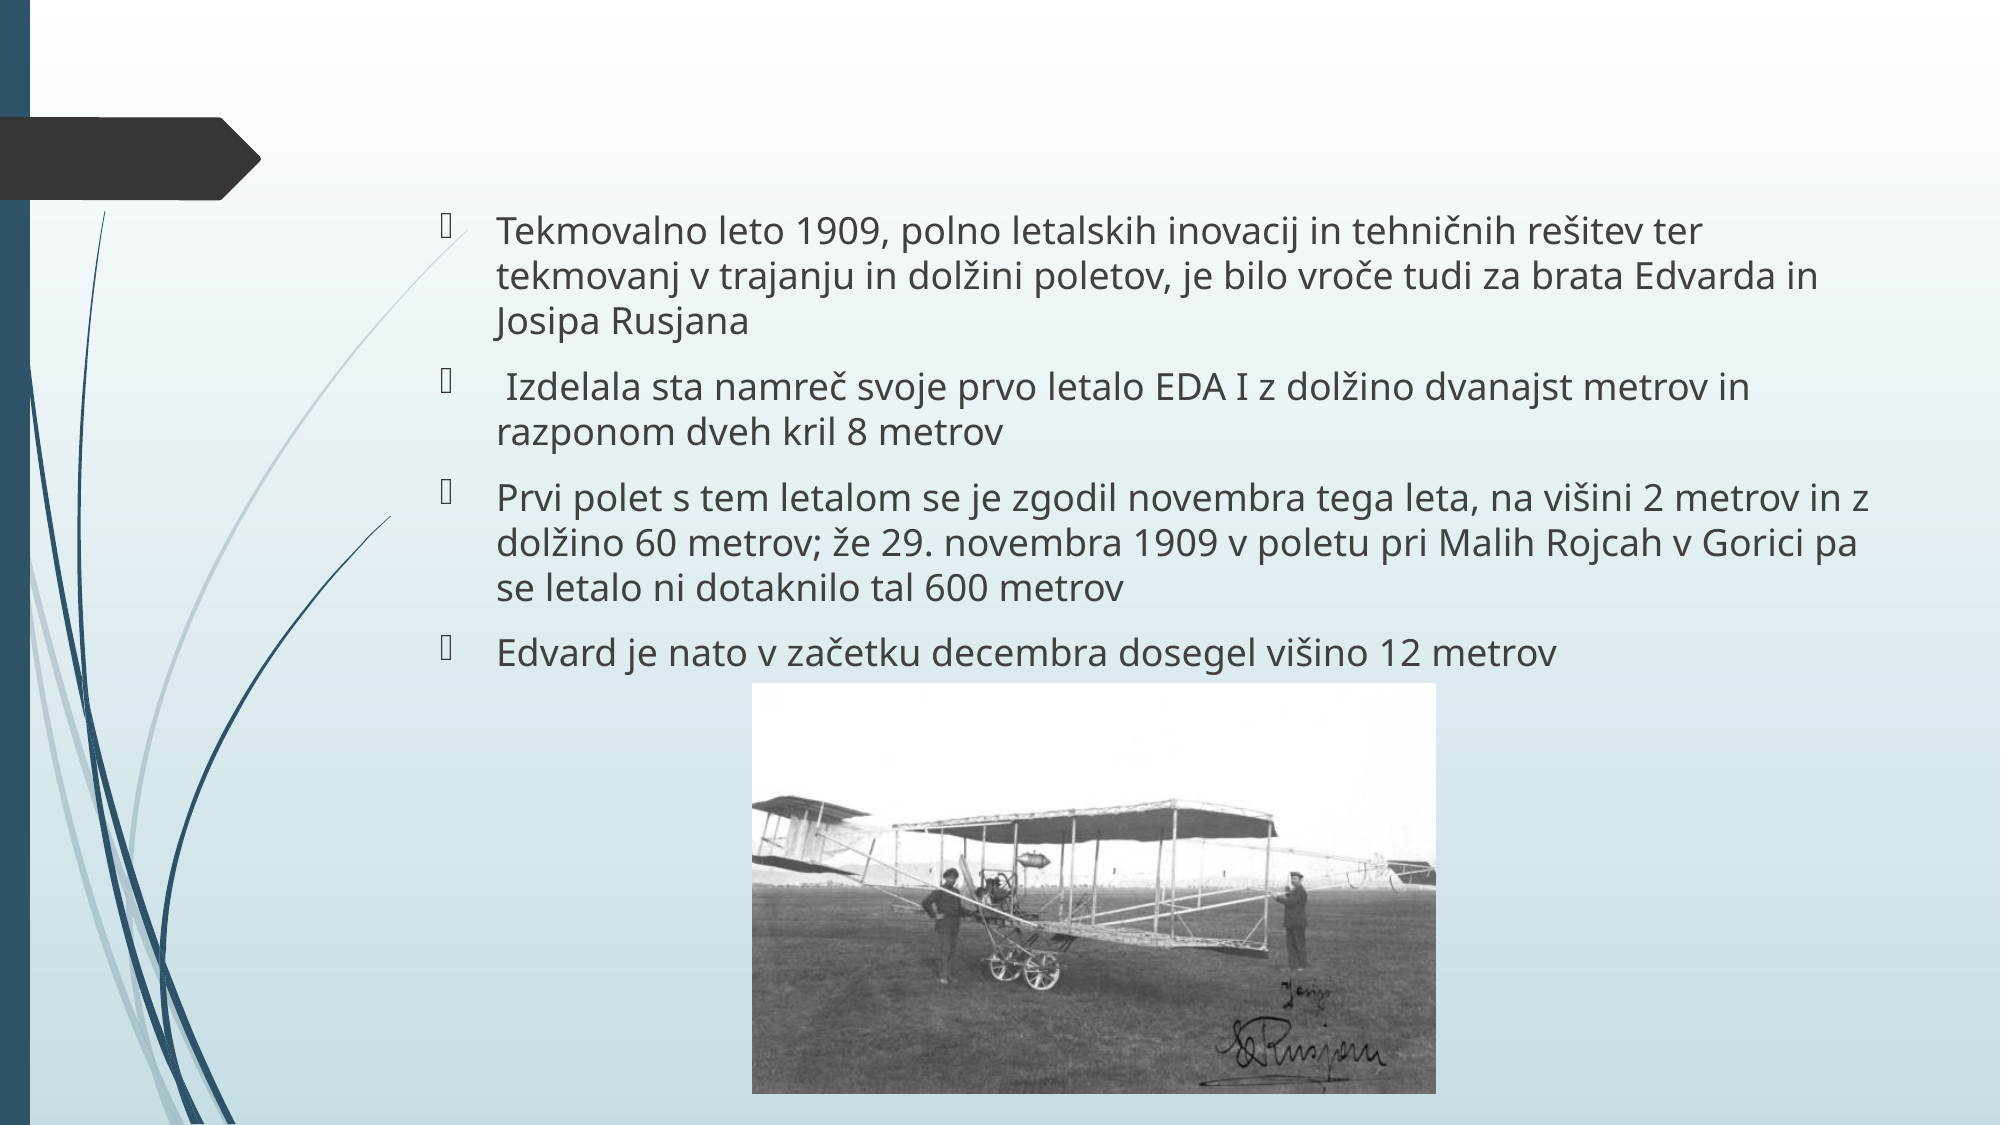

#
Tekmovalno leto 1909, polno letalskih inovacij in tehničnih rešitev ter tekmovanj v trajanju in dolžini poletov, je bilo vroče tudi za brata Edvarda in Josipa Rusjana
 Izdelala sta namreč svoje prvo letalo EDA I z dolžino dvanajst metrov in razponom dveh kril 8 metrov
Prvi polet s tem letalom se je zgodil novembra tega leta, na višini 2 metrov in z dolžino 60 metrov; že 29. novembra 1909 v poletu pri Malih Rojcah v Gorici pa se letalo ni dotaknilo tal 600 metrov
Edvard je nato v začetku decembra dosegel višino 12 metrov